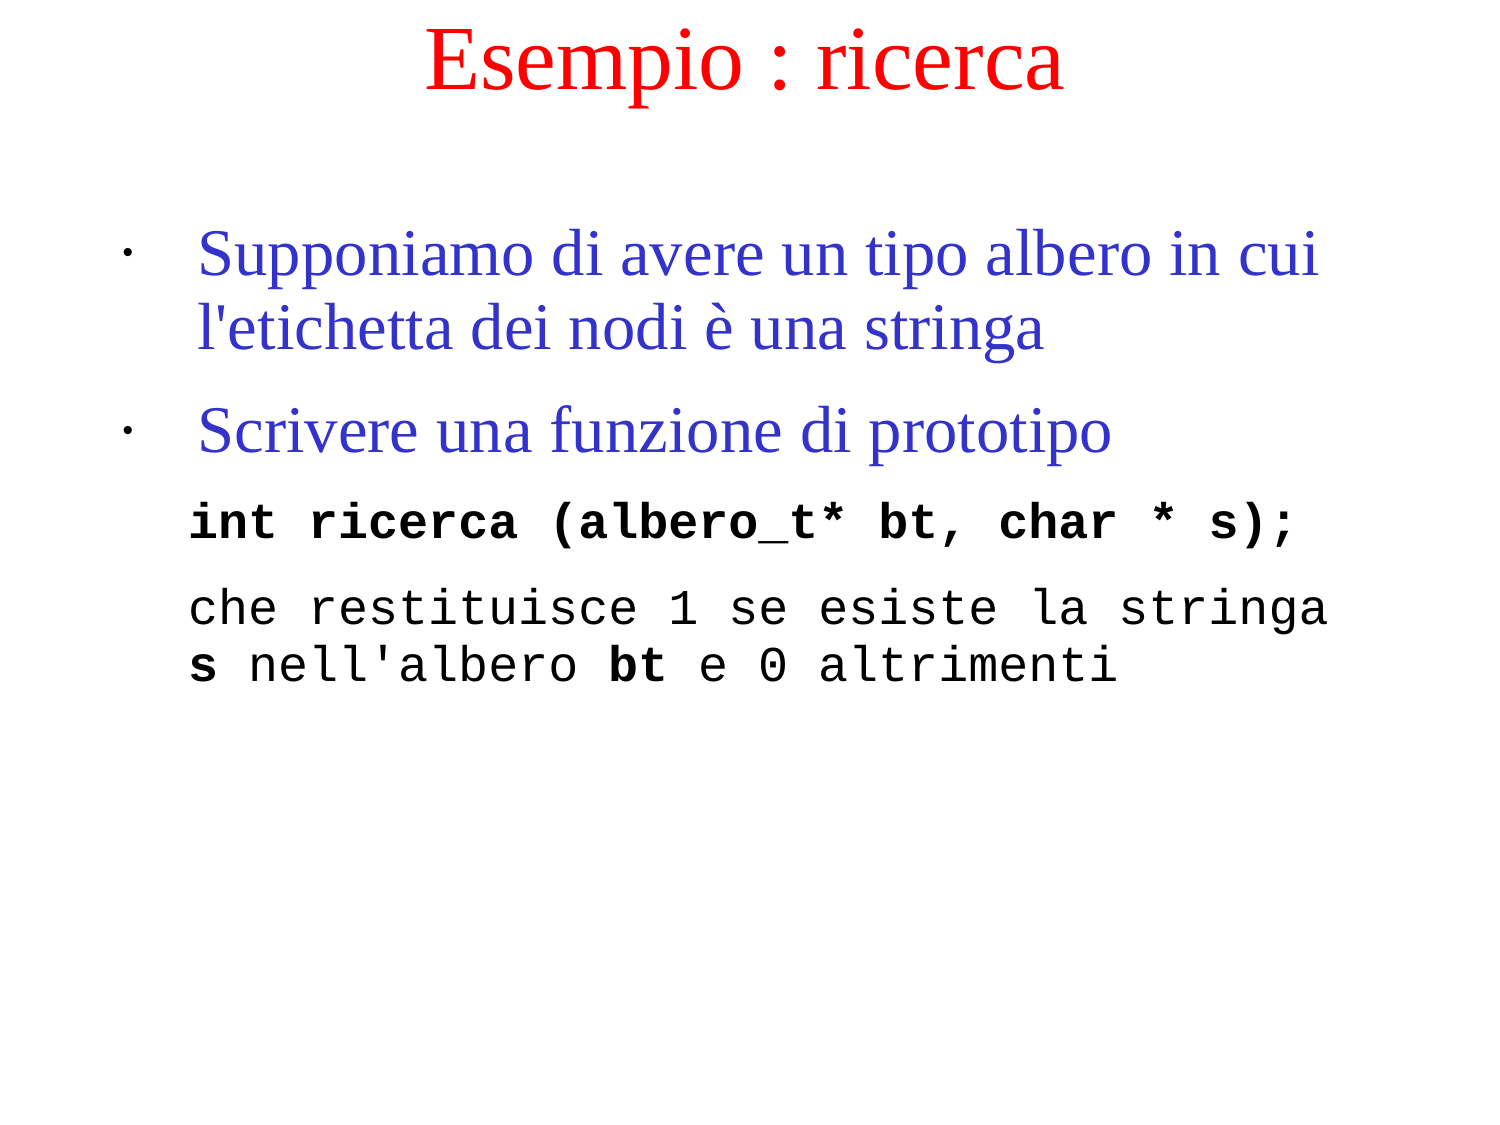

# Esempio : ricerca
Supponiamo di avere un tipo albero in cui l'etichetta dei nodi è una stringa
Scrivere una funzione di prototipo
int ricerca (albero_t* bt, char * s);
che restituisce 1 se esiste la stringa s nell'albero bt e 0 altrimenti